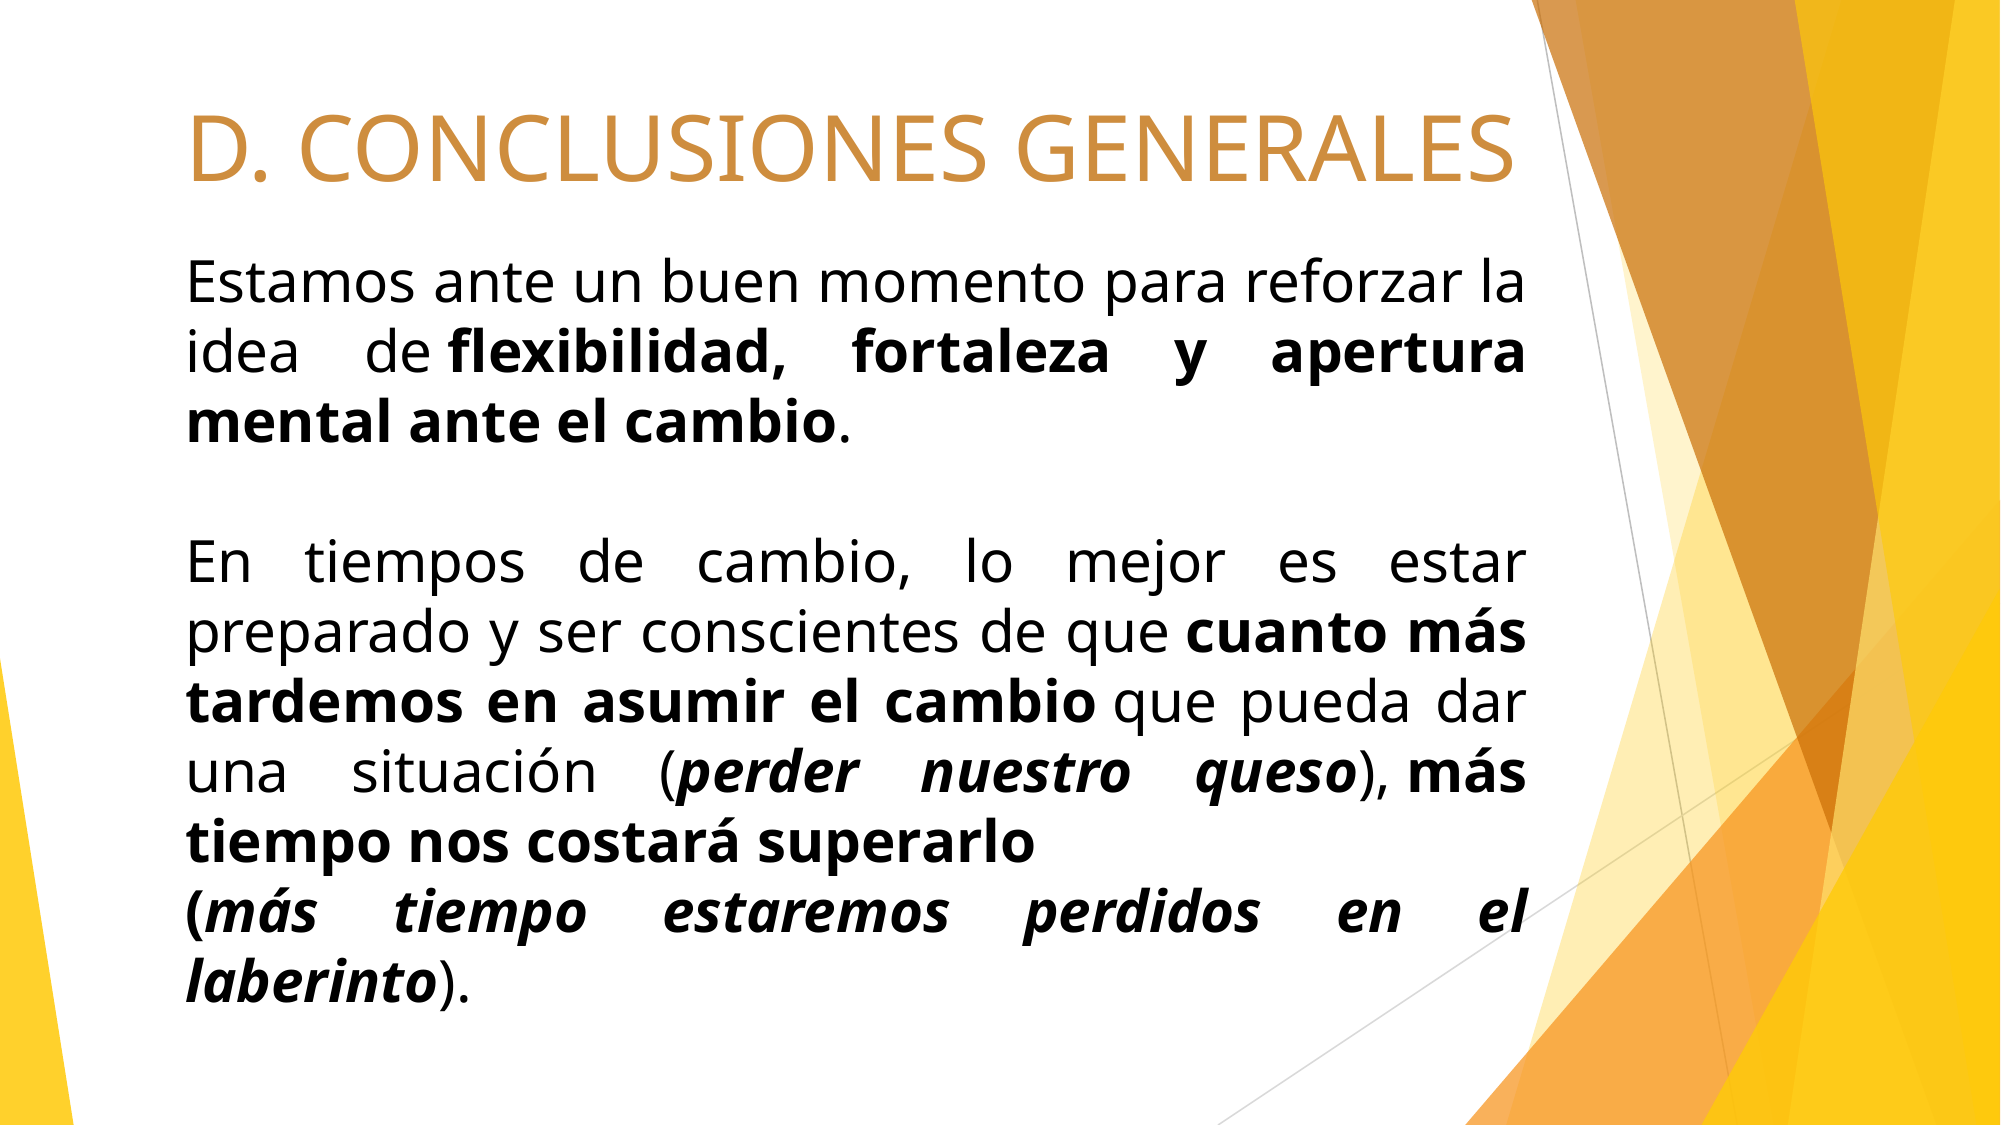

D. CONCLUSIONES GENERALES
Estamos ante un buen momento para reforzar la idea de flexibilidad, fortaleza y apertura mental ante el cambio.
En tiempos de cambio, lo mejor es estar preparado y ser conscientes de que cuanto más tardemos en asumir el cambio que pueda dar una situación (perder nuestro queso), más tiempo nos costará superarlo
(más tiempo estaremos perdidos en el laberinto).